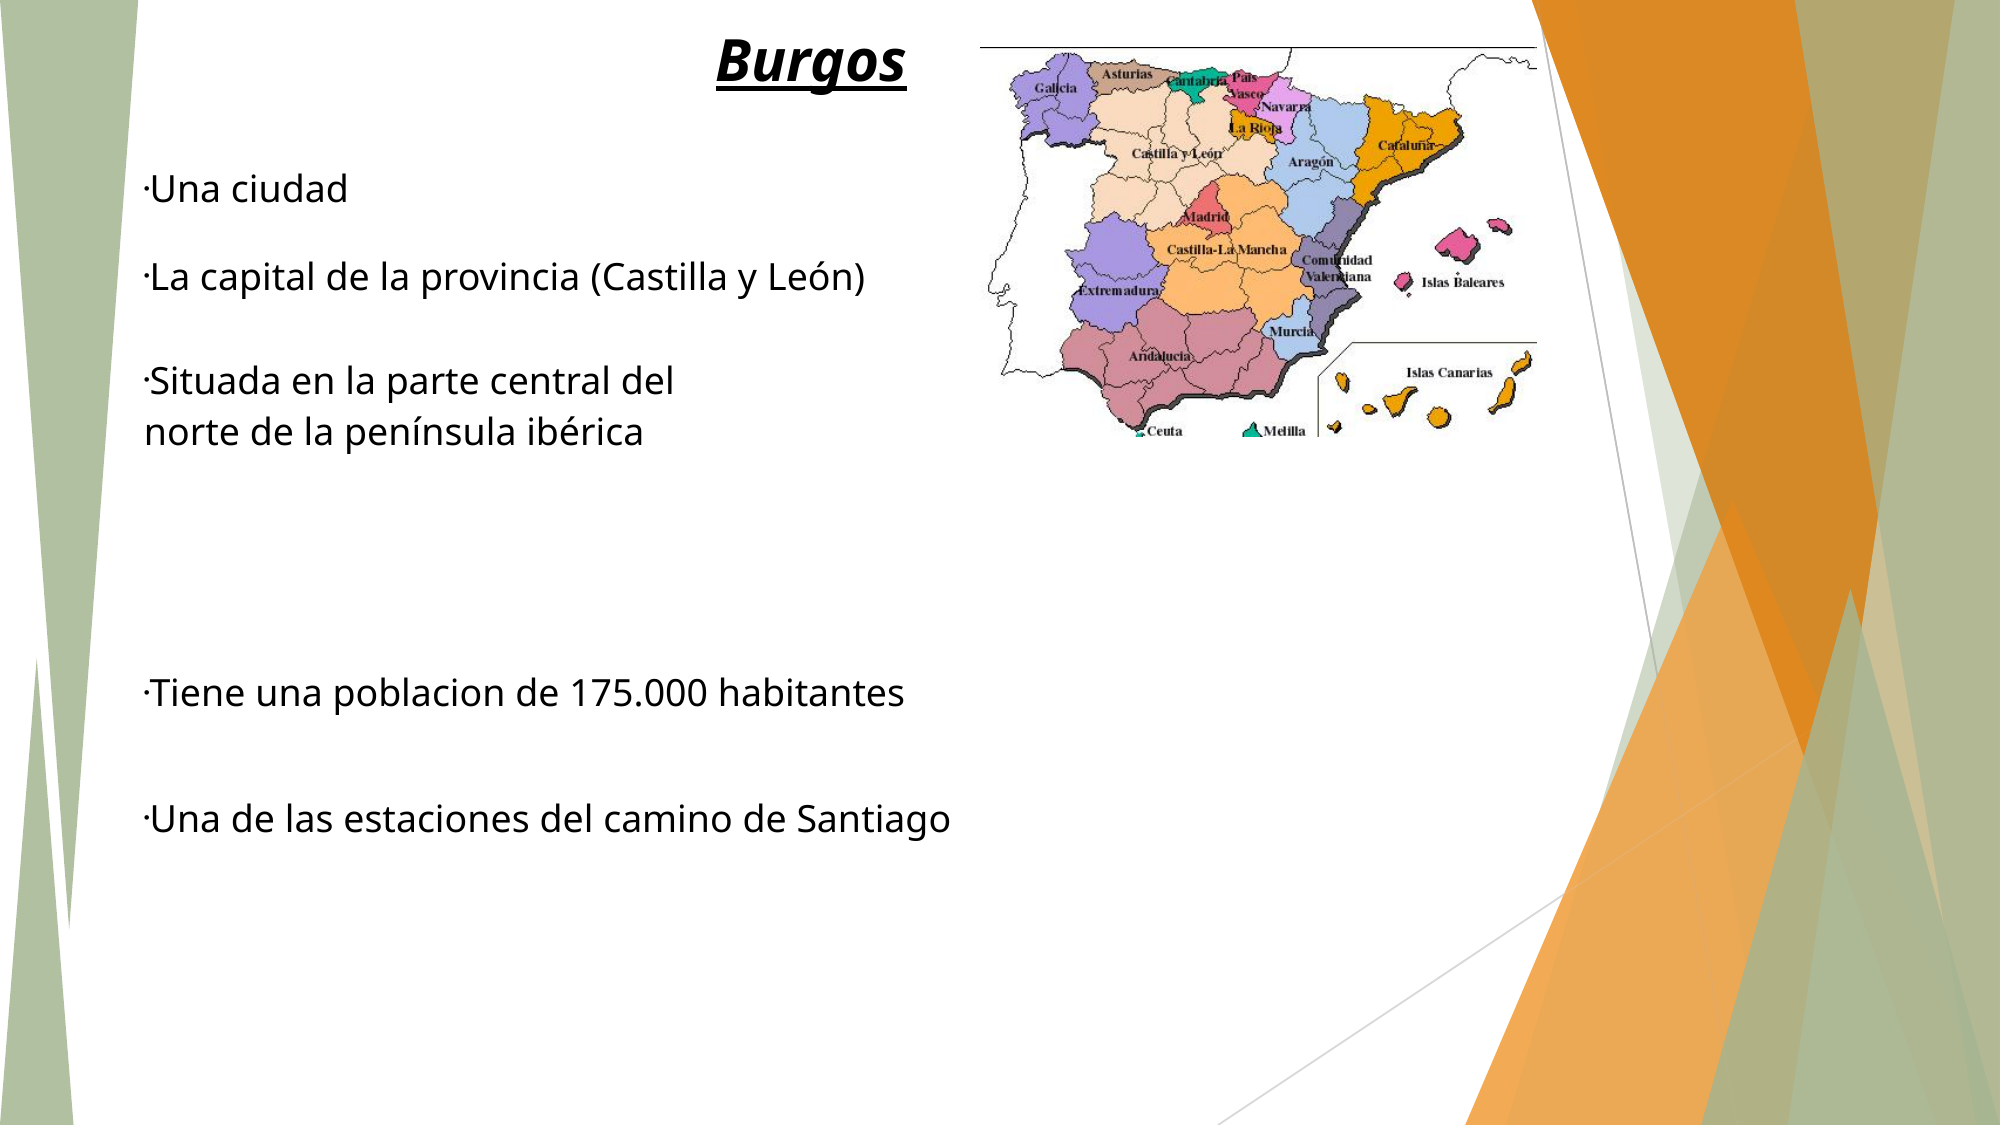

Burgos
Una ciudad
La capital de la provincia (Castilla y León)
Situada en la parte central del norte de la península ibérica
Tiene una poblacion de 175.000 habitantes
Una de las estaciones del camino de Santiago